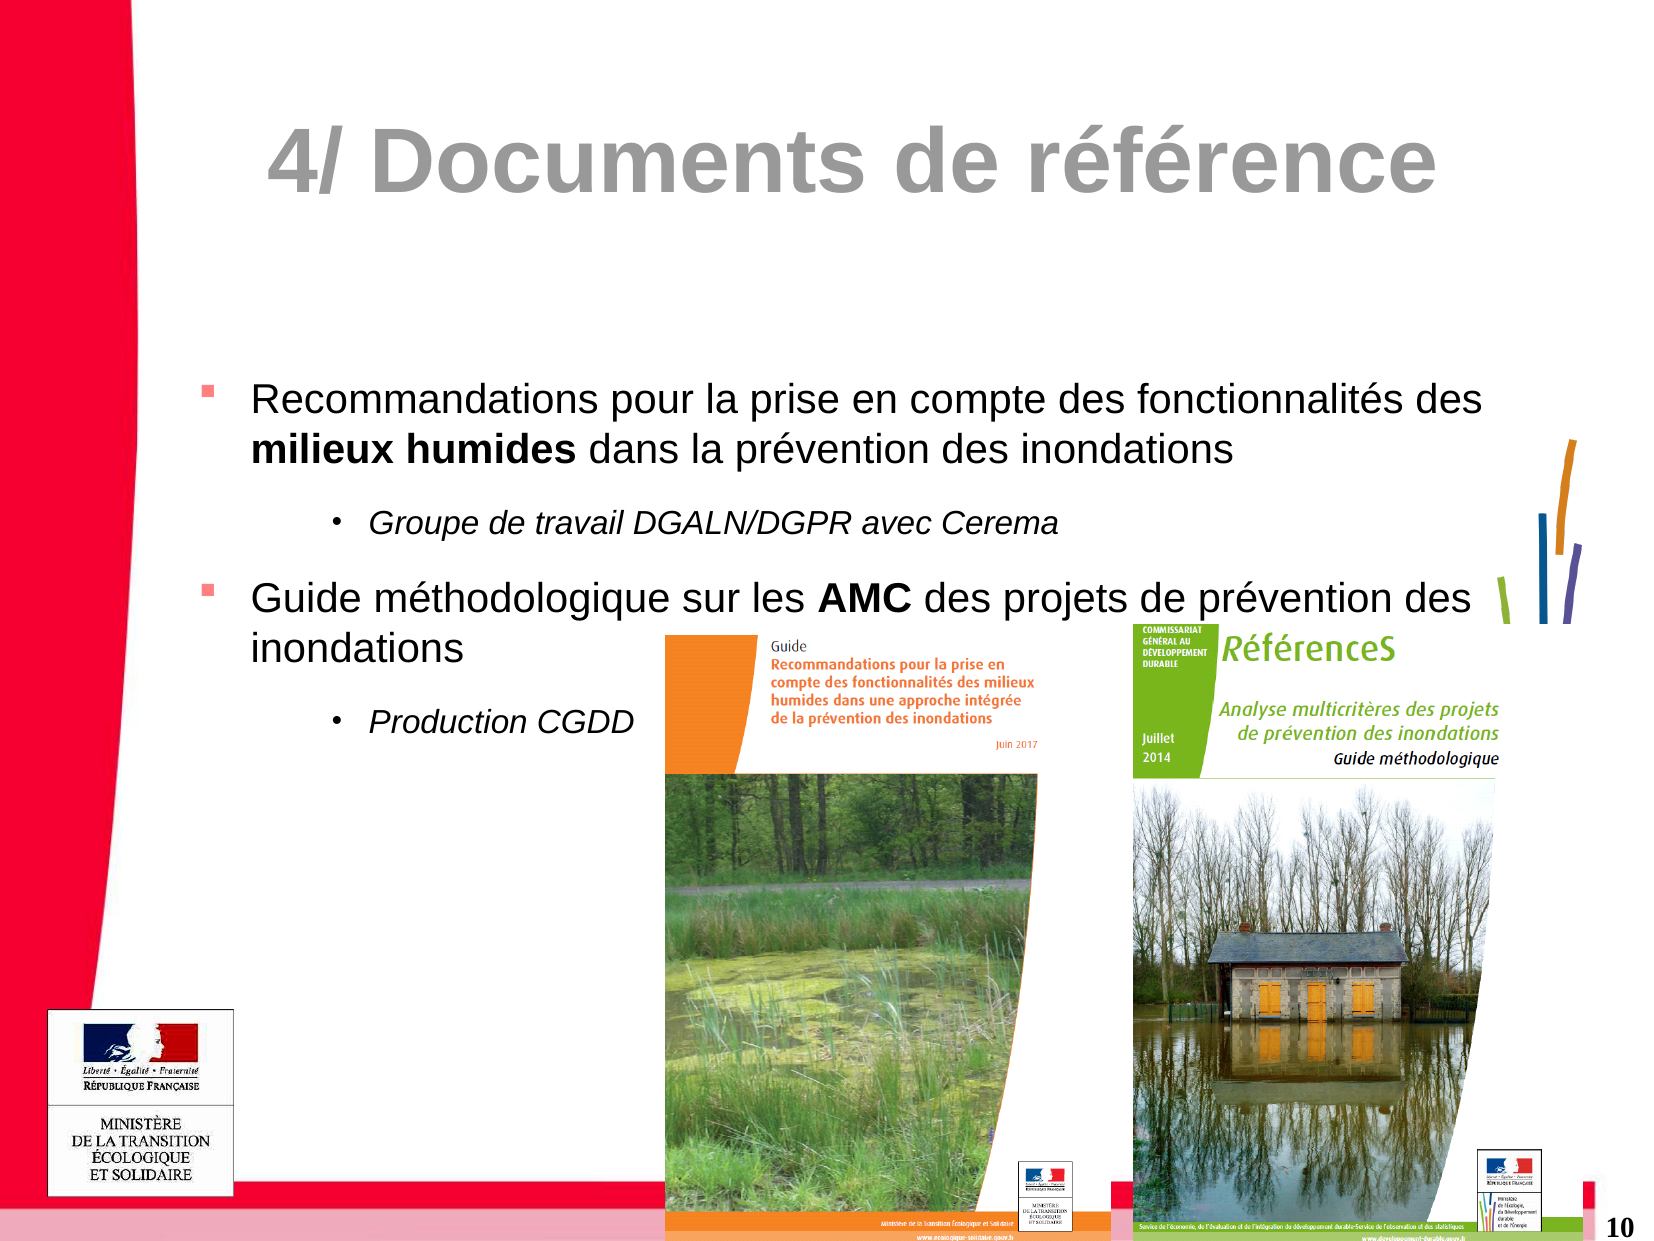

4/ Documents de référence
Recommandations pour la prise en compte des fonctionnalités des milieux humides dans la prévention des inondations
Groupe de travail DGALN/DGPR avec Cerema
Guide méthodologique sur les AMC des projets de prévention des inondations
Production CGDD